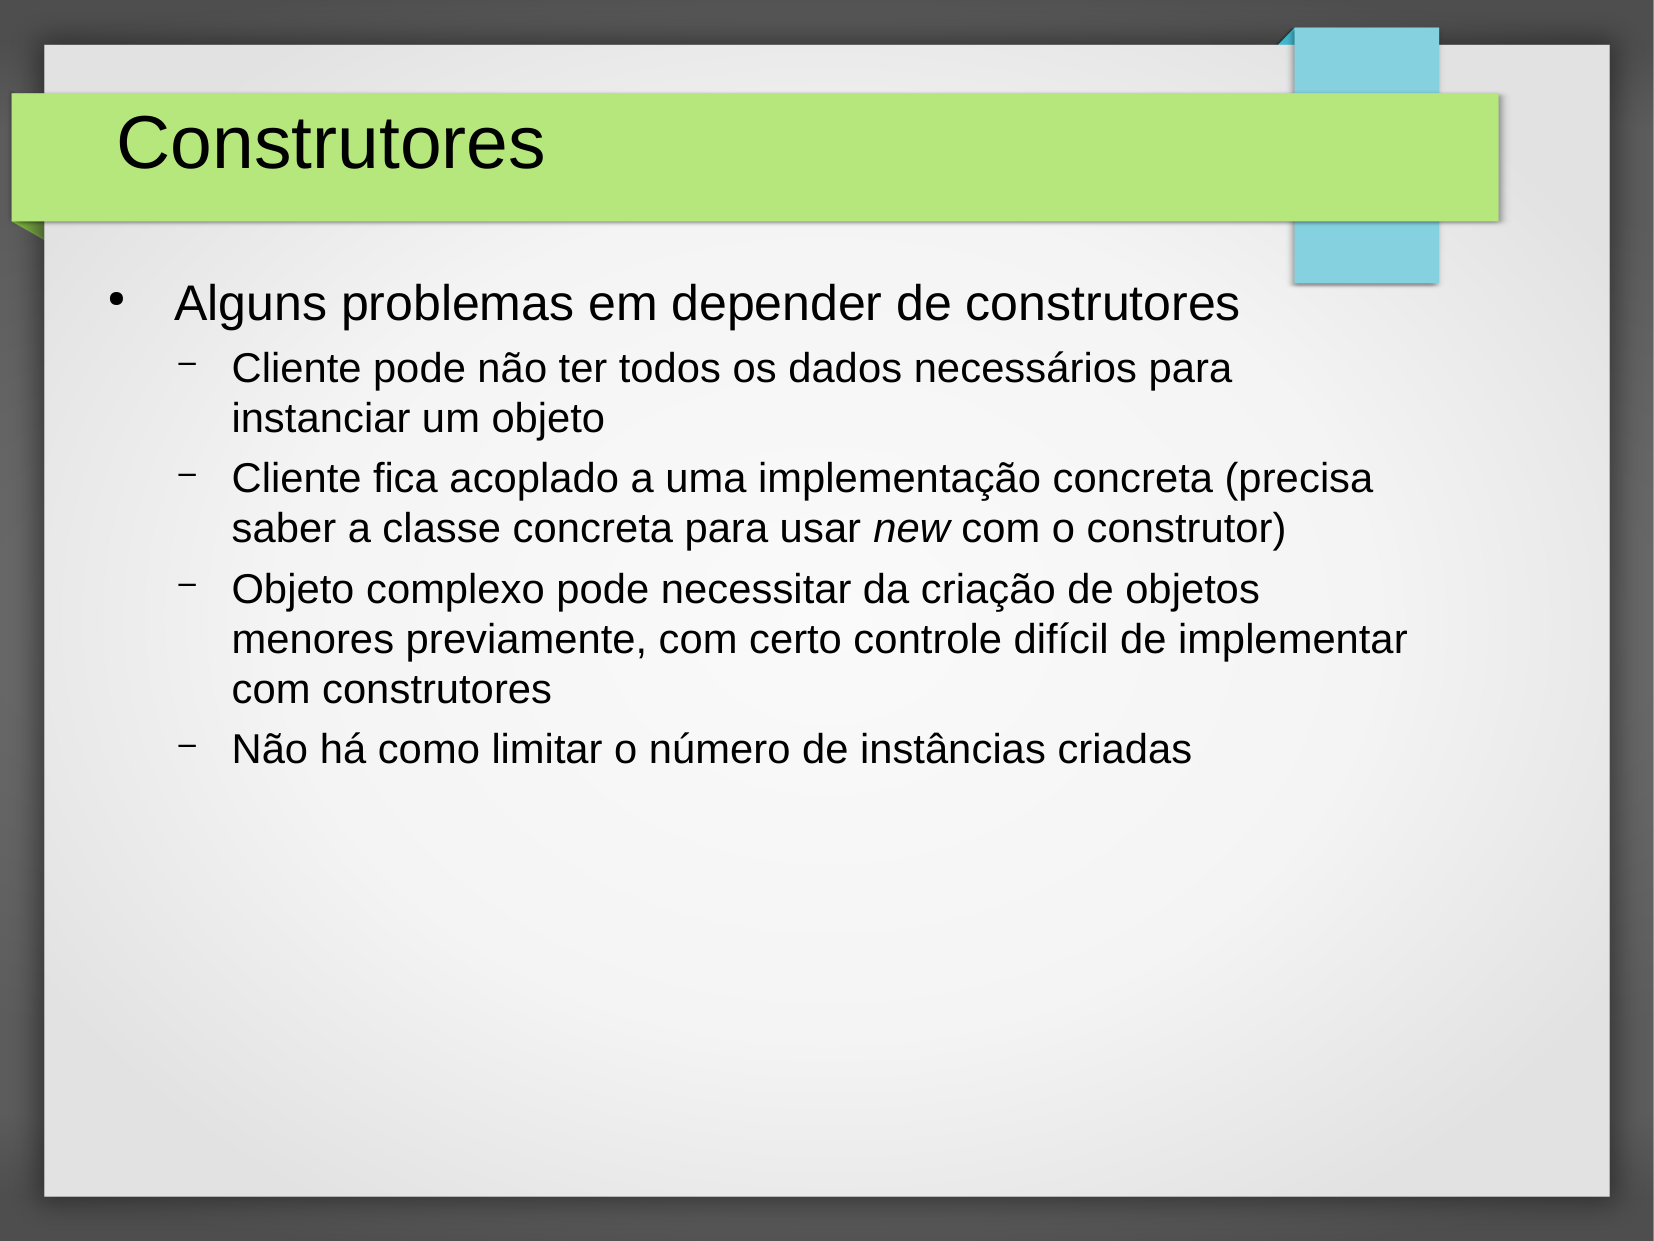

# Construtores
 Alguns problemas em depender de construtores
Cliente pode não ter todos os dados necessários para instanciar um objeto
Cliente fica acoplado a uma implementação concreta (precisa saber a classe concreta para usar new com o construtor)
Objeto complexo pode necessitar da criação de objetos menores previamente, com certo controle difícil de implementar com construtores
Não há como limitar o número de instâncias criadas